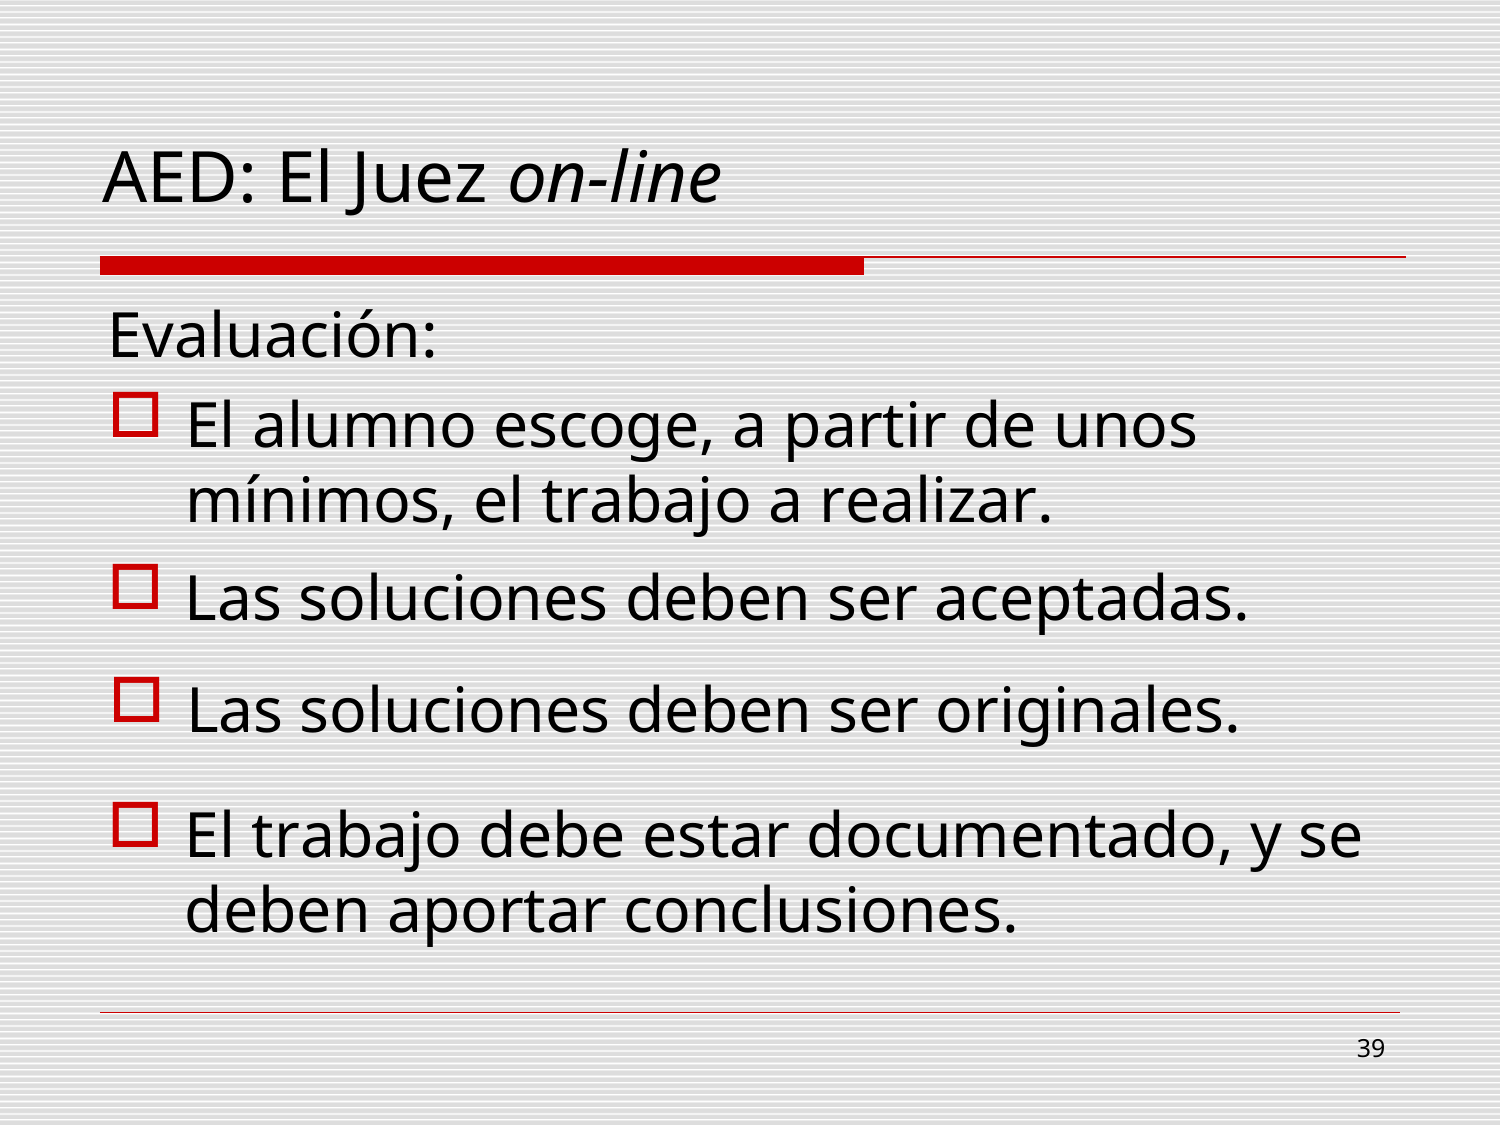

# AED: El Juez on-line
Evaluación:
El alumno escoge, a partir de unos mínimos, el trabajo a realizar.
Las soluciones deben ser aceptadas.
Las soluciones deben ser originales.
El trabajo debe estar documentado, y se deben aportar conclusiones.